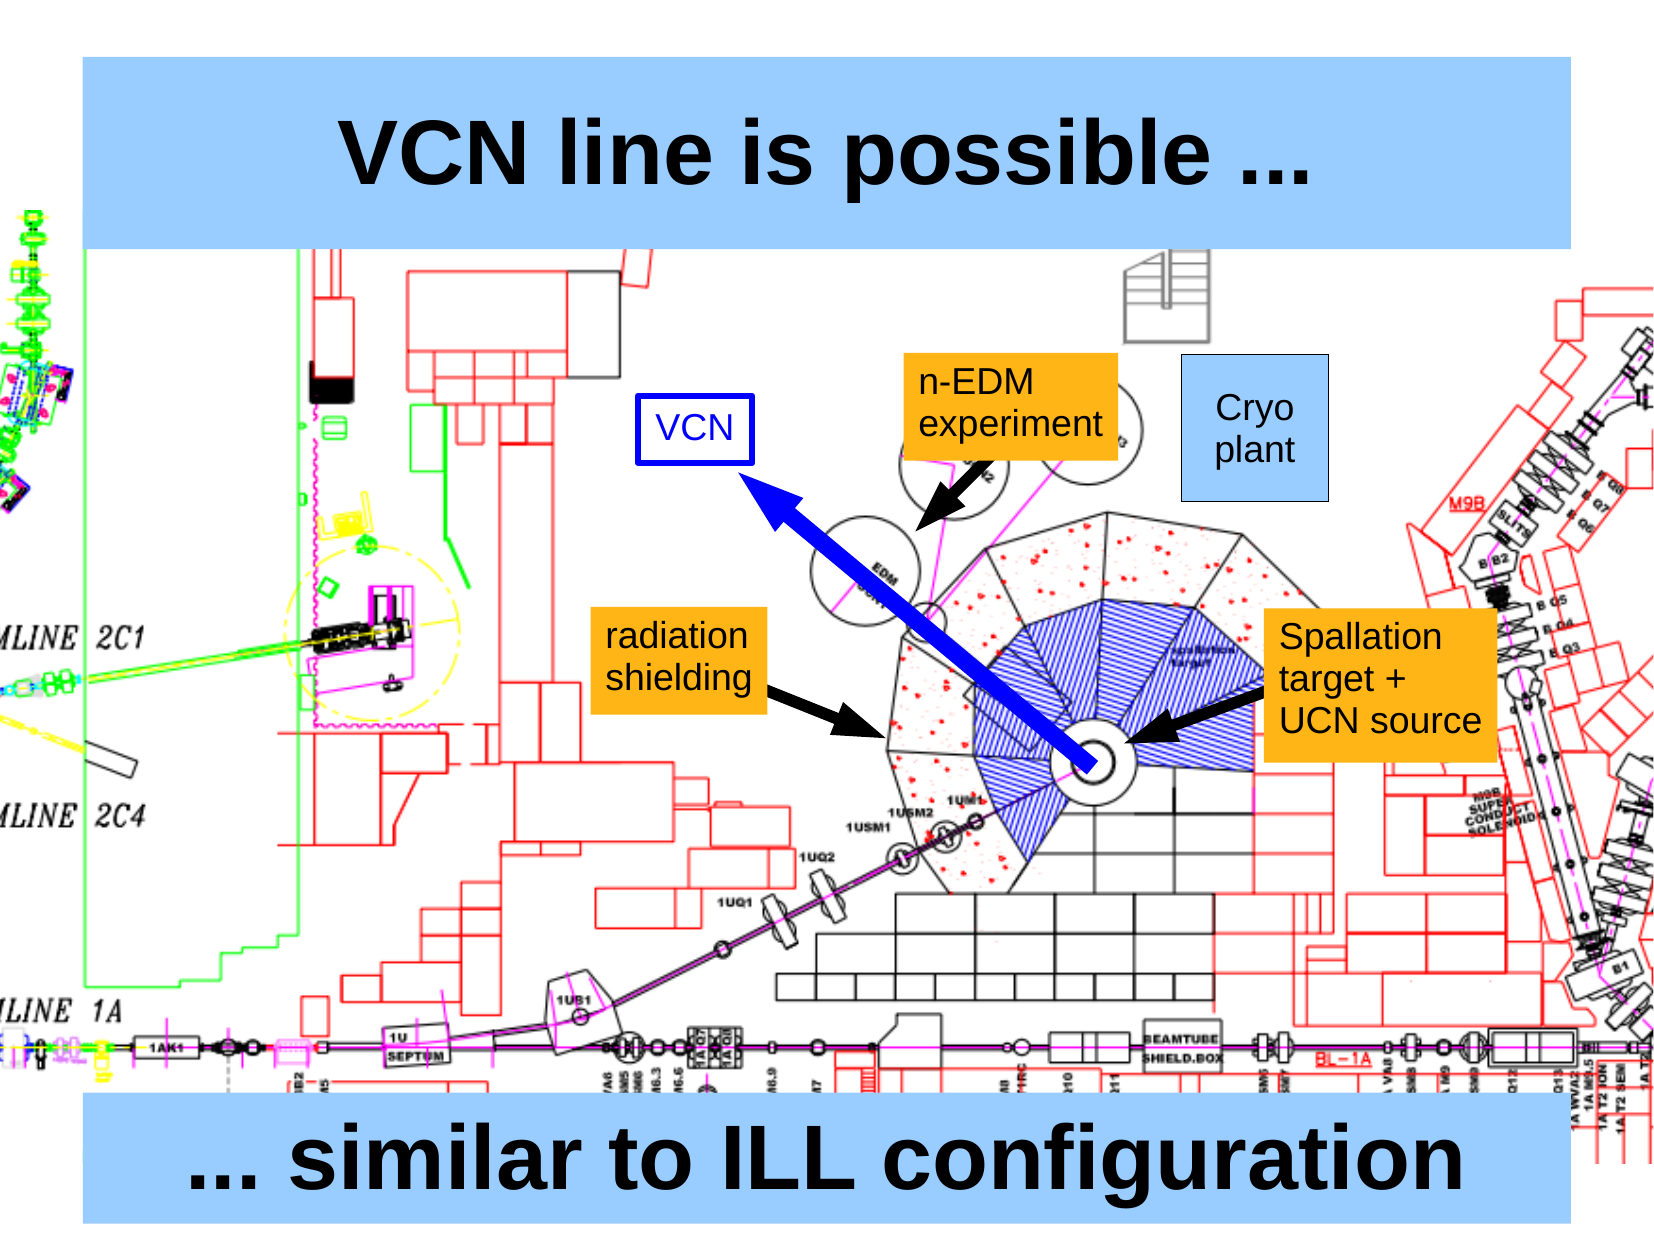

# VCN line is possible ...
n-EDM
experiment
Cryo
plant
VCN
radiation
shielding
Spallation
target +
UCN source
... similar to ILL configuration